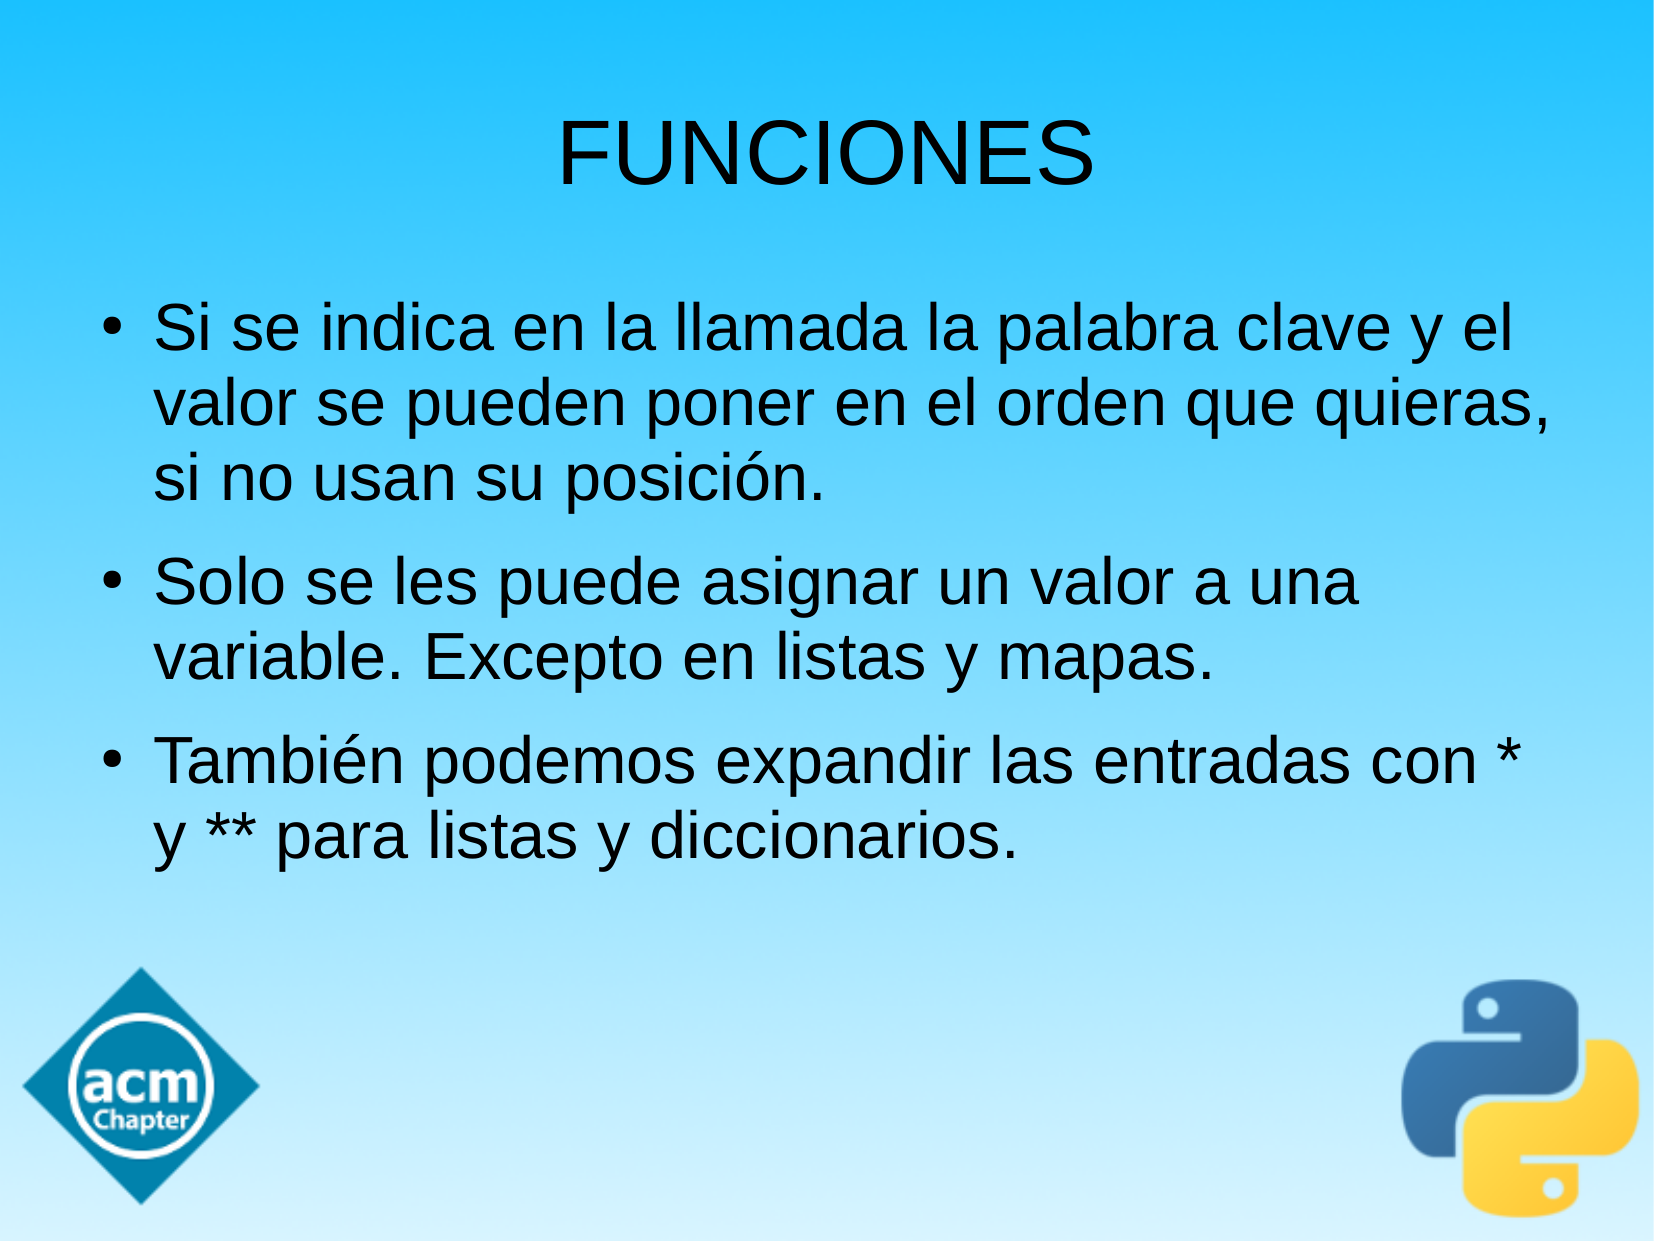

# FUNCIONES
Si se indica en la llamada la palabra clave y el valor se pueden poner en el orden que quieras, si no usan su posición.
Solo se les puede asignar un valor a una variable. Excepto en listas y mapas.
También podemos expandir las entradas con * y ** para listas y diccionarios.